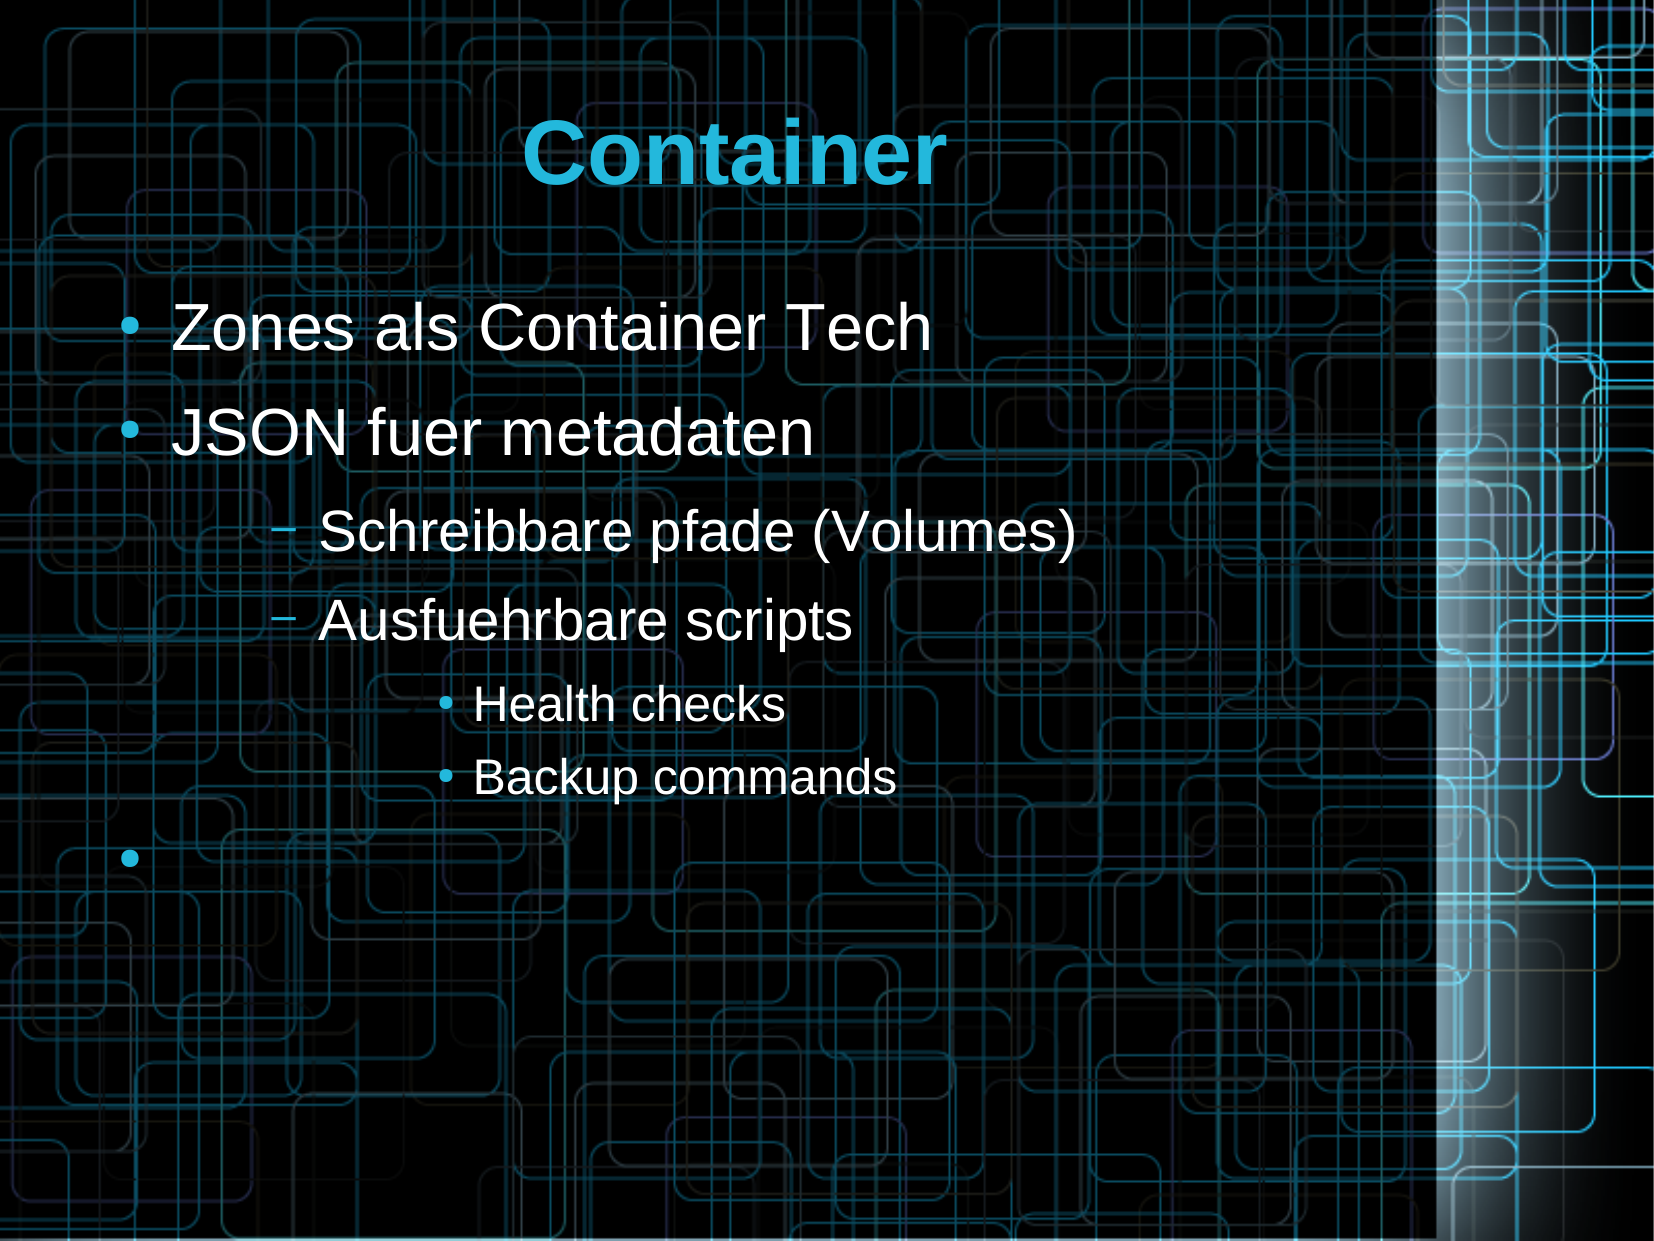

# Container
Zones als Container Tech
JSON fuer metadaten
Schreibbare pfade (Volumes)
Ausfuehrbare scripts
Health checks
Backup commands